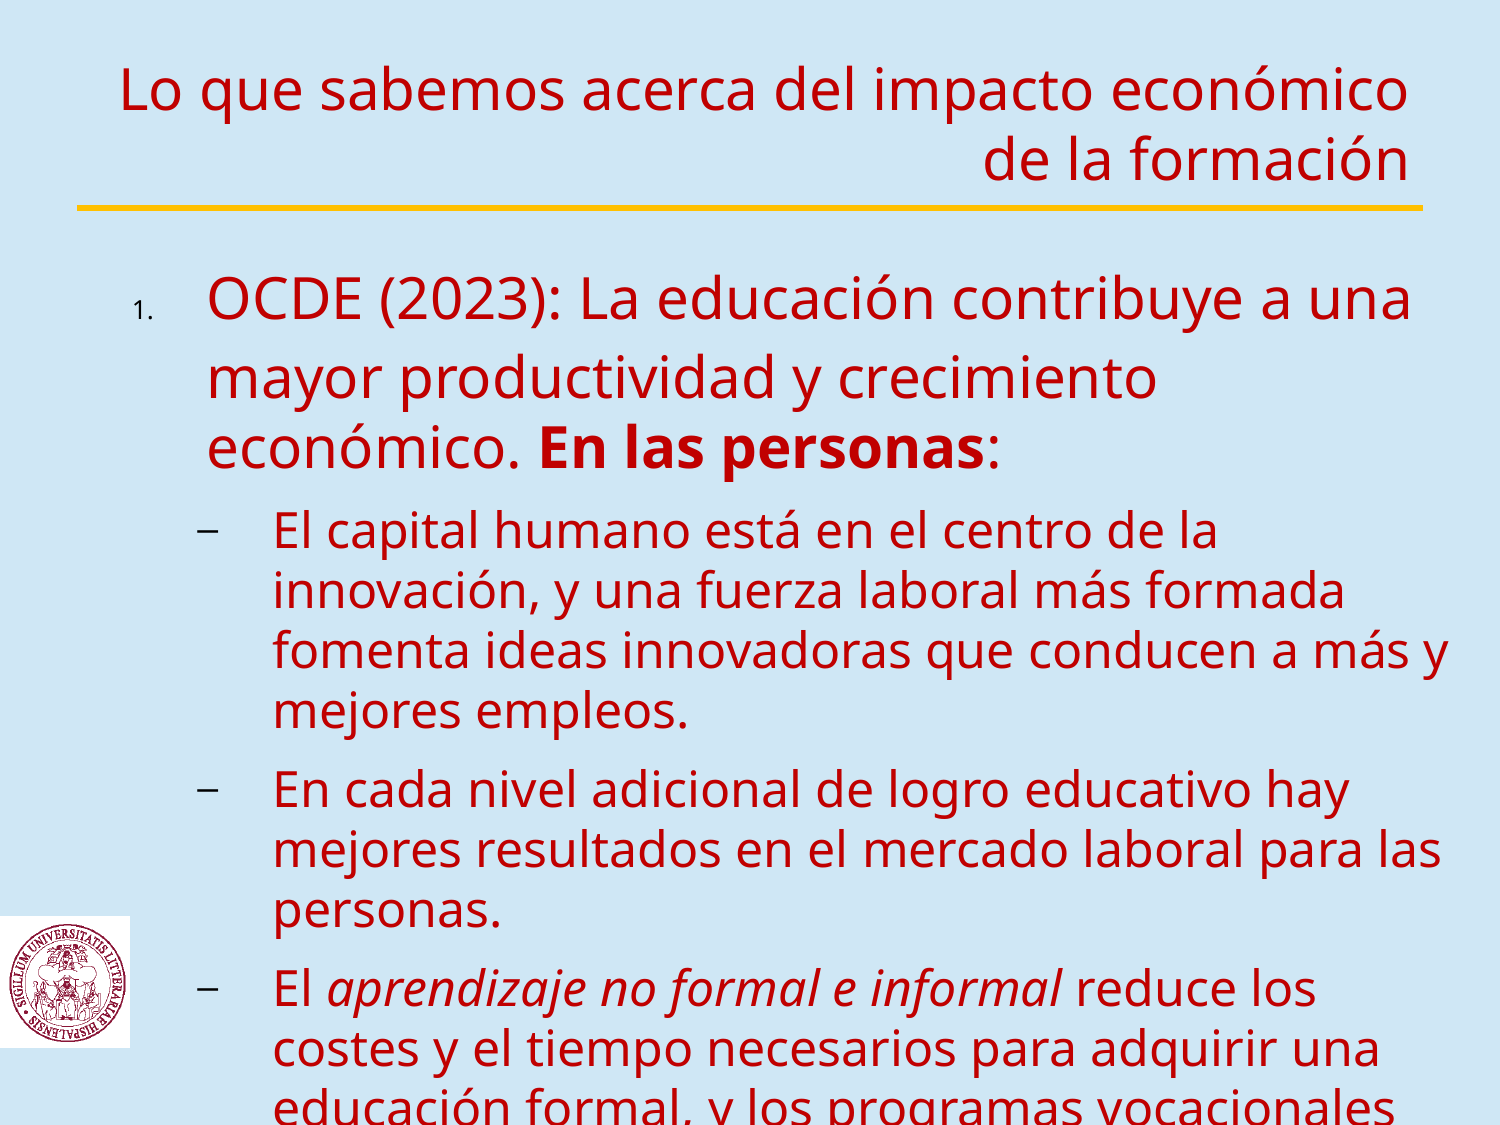

# Lo que sabemos acerca del impacto económico de la formación
OCDE (2023): La educación contribuye a una mayor productividad y crecimiento económico. En las personas:
El capital humano está en el centro de la innovación, y una fuerza laboral más formada fomenta ideas innovadoras que conducen a más y mejores empleos.
En cada nivel adicional de logro educativo hay mejores resultados en el mercado laboral para las personas.
El aprendizaje no formal e informal reduce los costes y el tiempo necesarios para adquirir una educación formal, y los programas vocacionales brindan ayudan a las personas a aprender habilidades técnicas y prácticas que son relevantes para los trabajos disponibles.